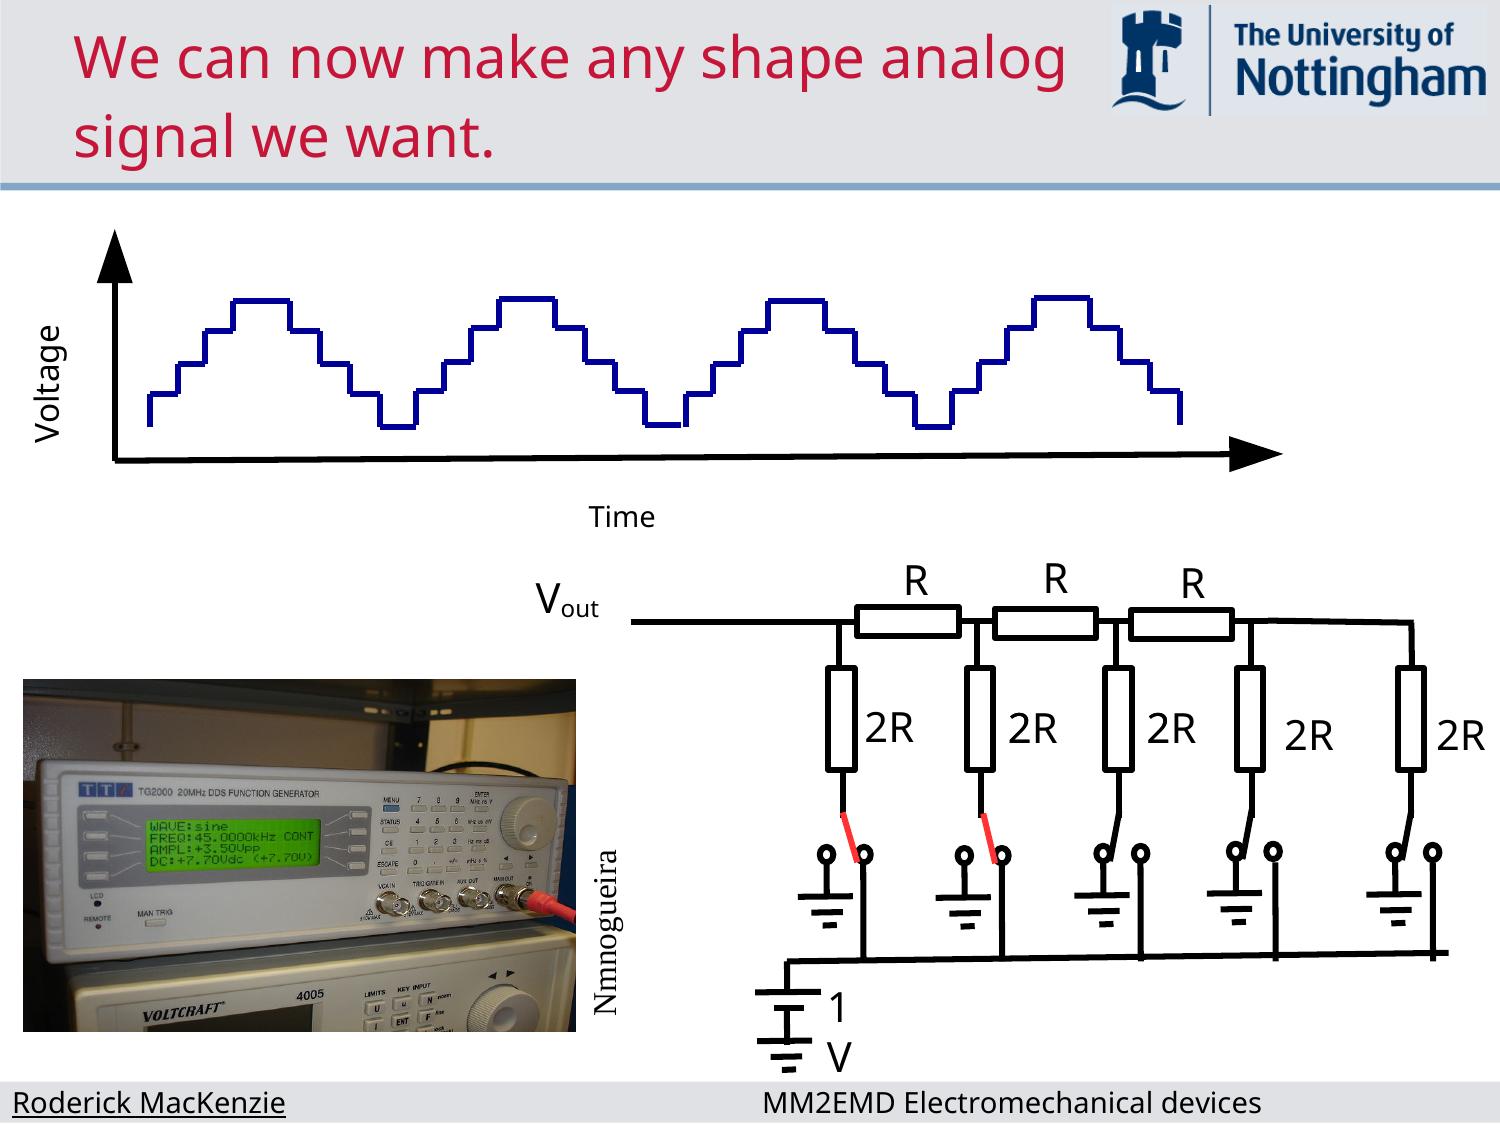

# We can now make any shape analog signal we want.
Voltage
Time
R
R
R
Vout
2R
2
2
2R
2R
2R
2R
Nmnogueira
1V